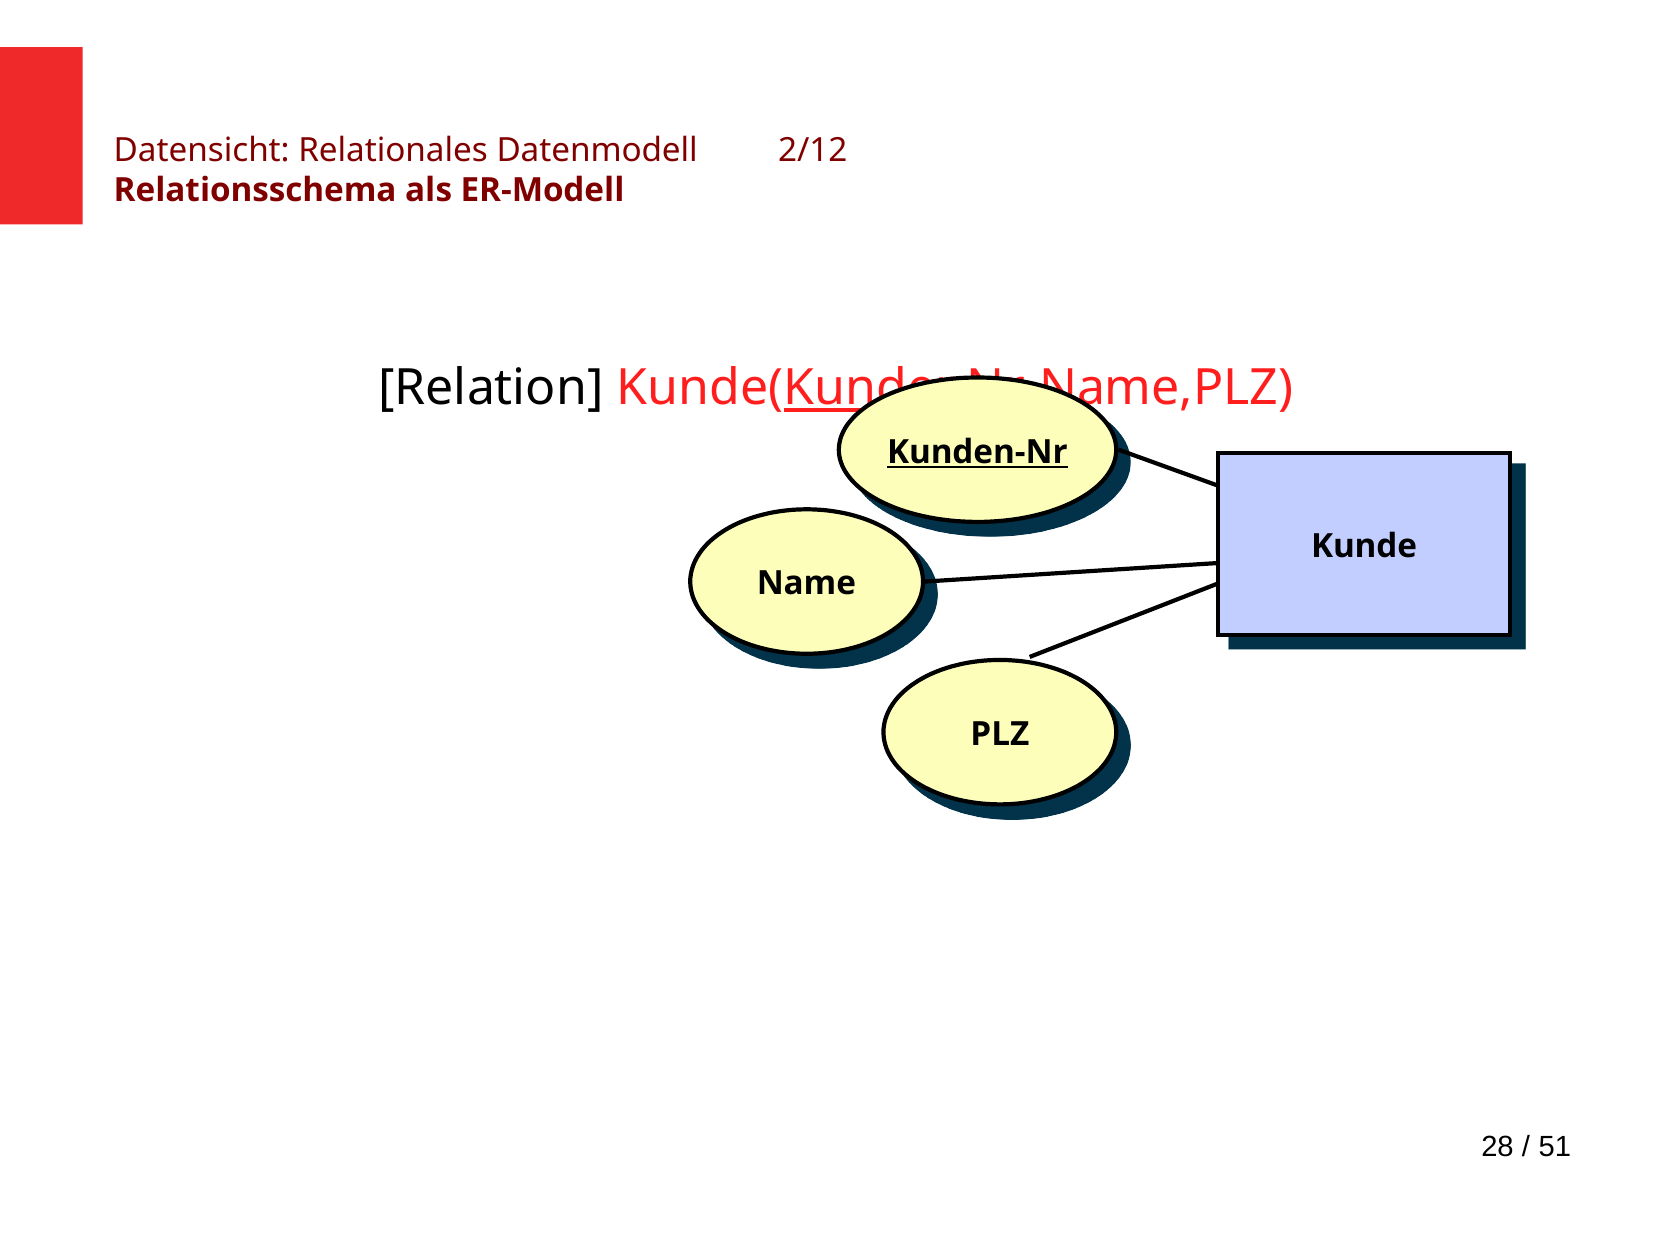

# Datensicht: Relationales Datenmodell 	2/12 Relationsschema als ER-Modell
		[Relation] Kunde(KundenNr,Name,PLZ)
Kunden-Nr
Kunde
Name
PLZ
28
© Hochschule Kempten / Prof.Dr.Arthur Kolb
Folie